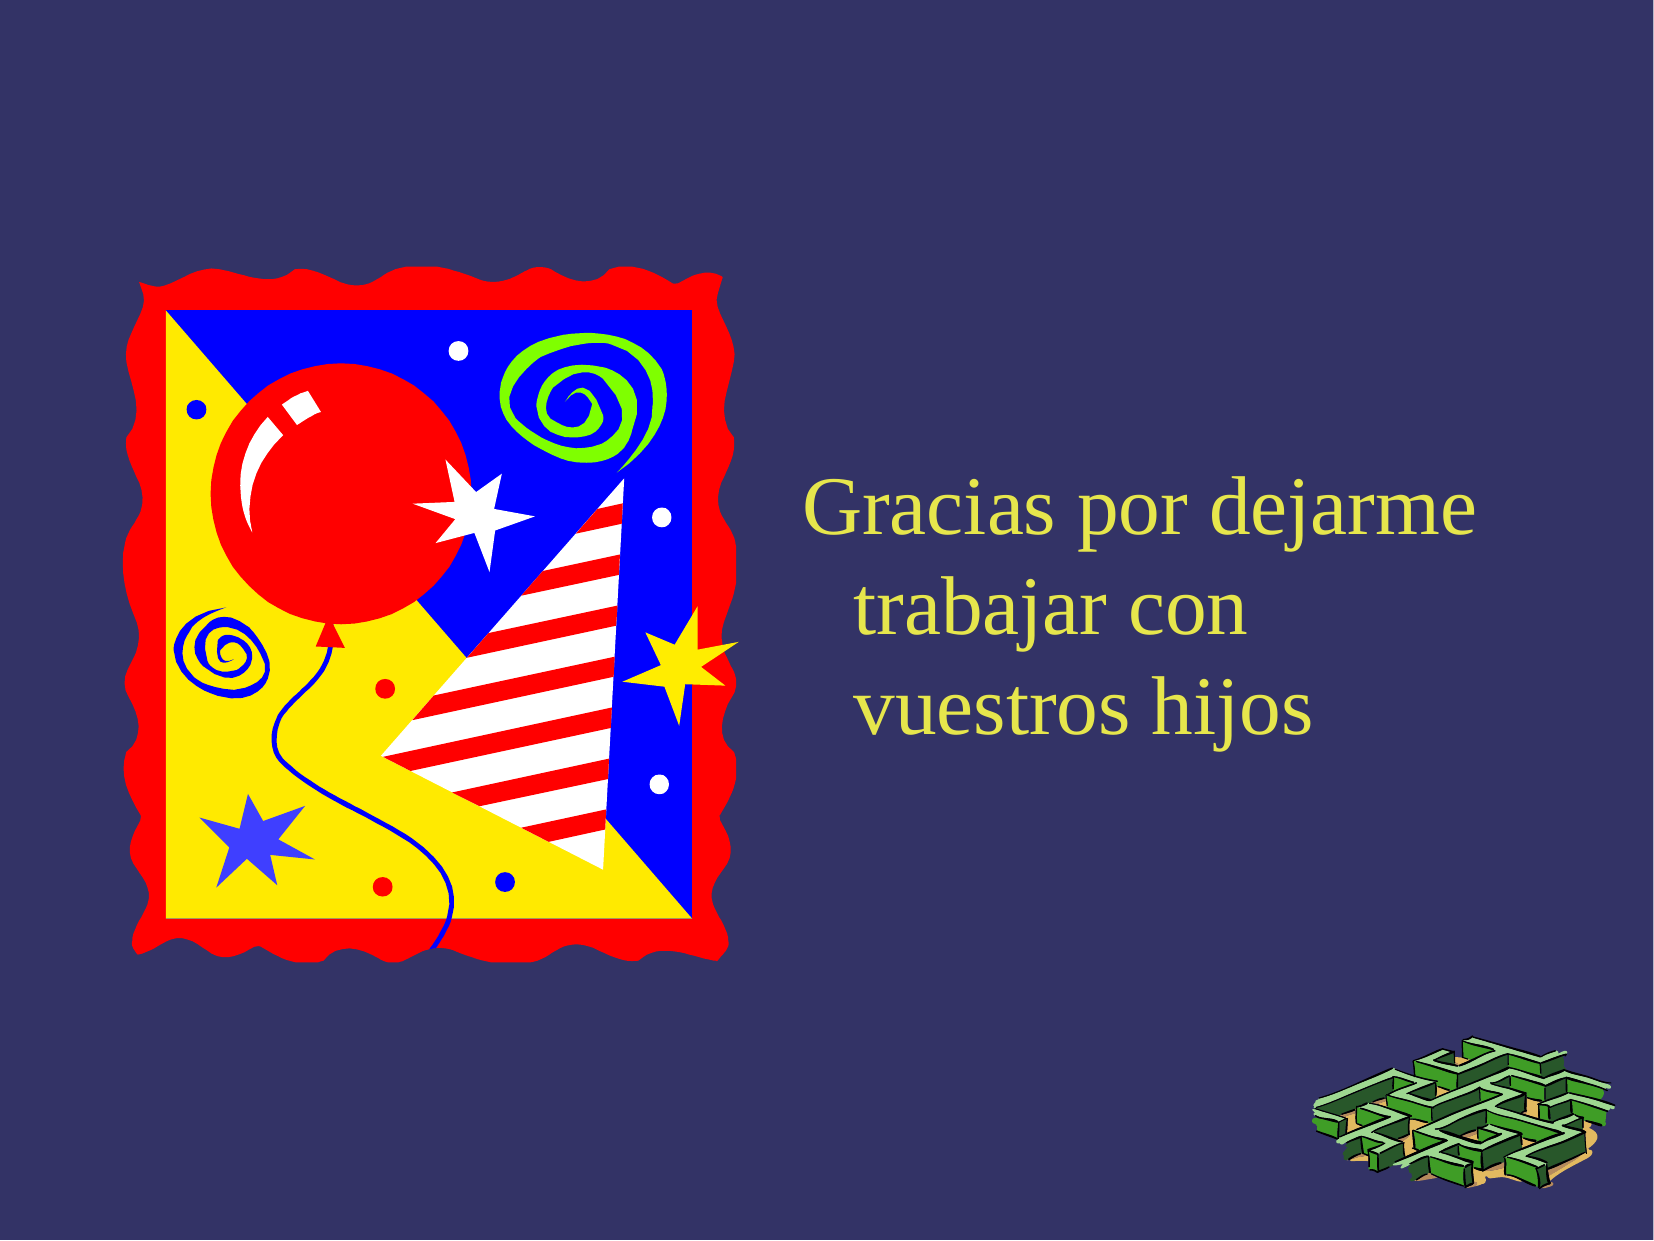

Gracias por dejarme trabajar con vuestros hijos
#